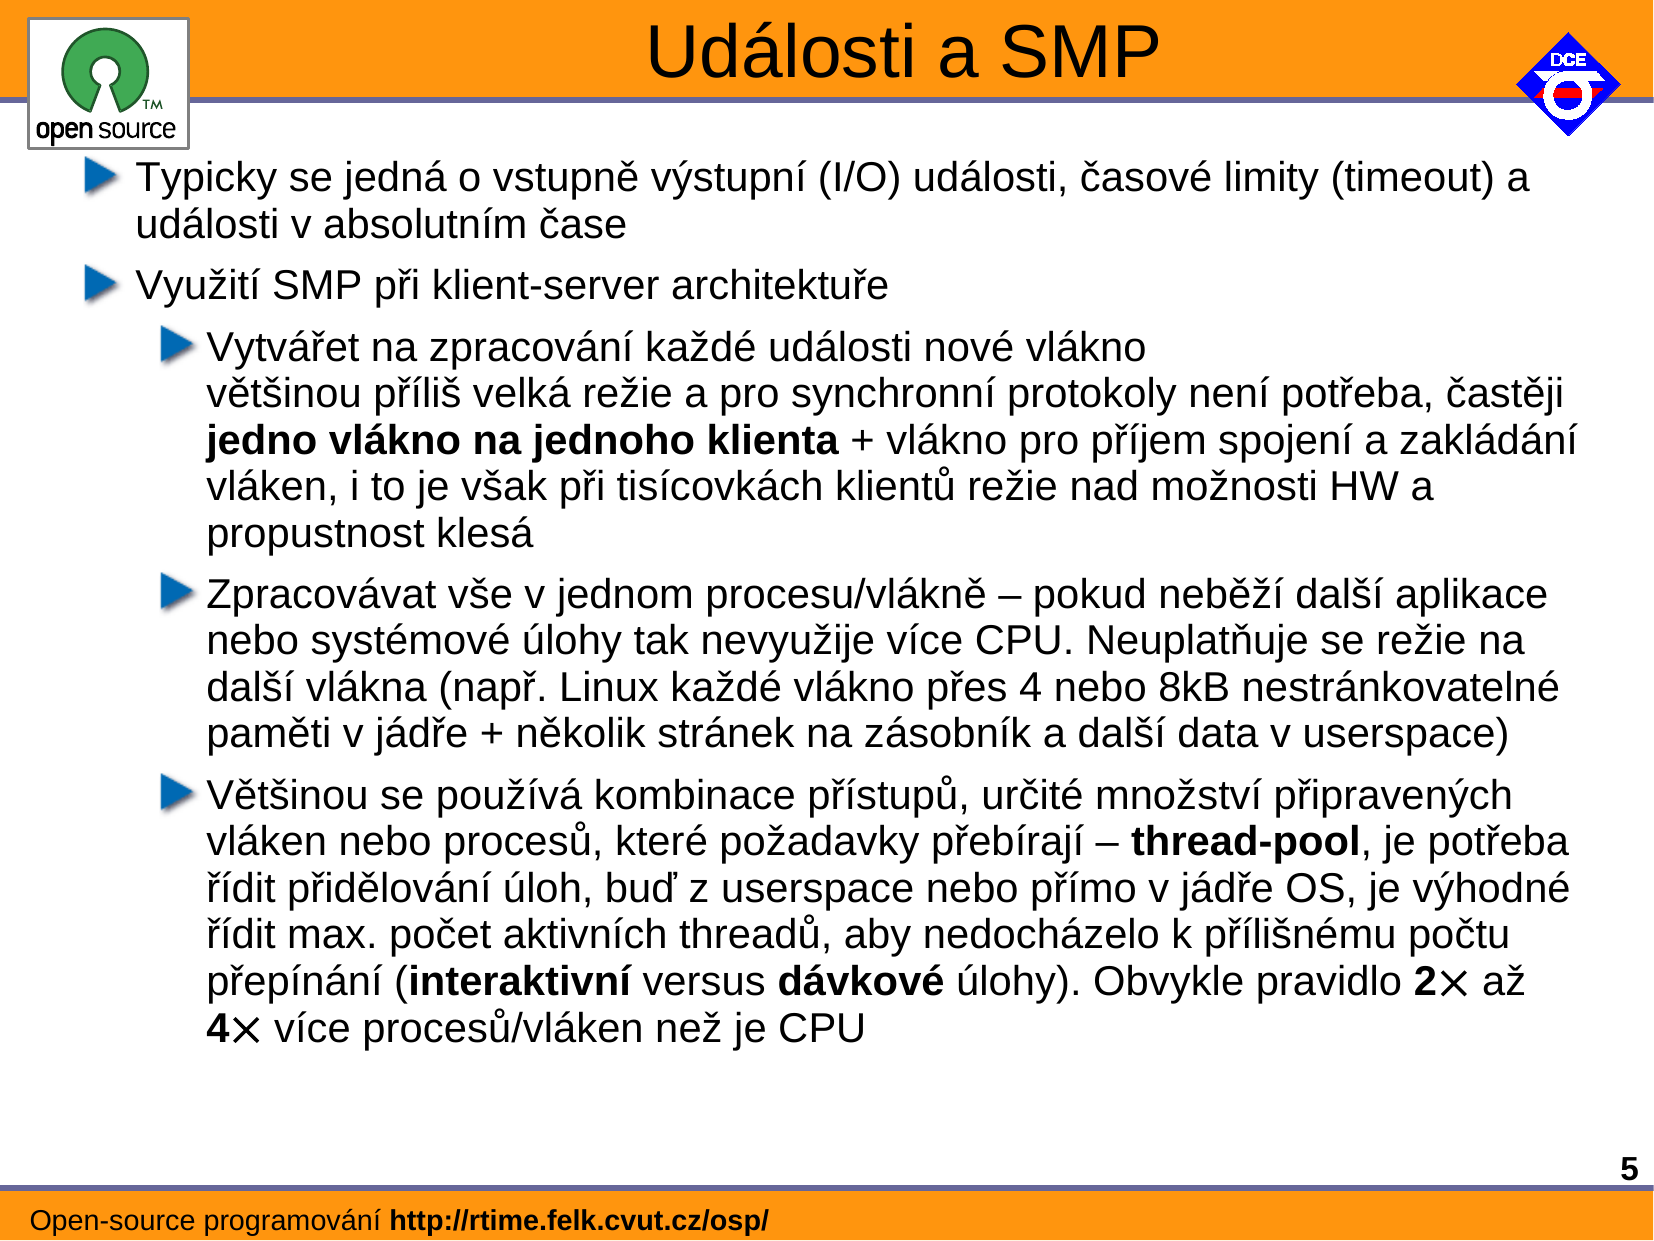

# Události a SMP
Typicky se jedná o vstupně výstupní (I/O) události, časové limity (timeout) a události v absolutním čase
Využití SMP při klient-server architektuře
Vytvářet na zpracování každé události nové vlákno
většinou příliš velká režie a pro synchronní protokoly není potřeba, častěji jedno vlákno na jednoho klienta + vlákno pro příjem spojení a zakládání vláken, i to je však při tisícovkách klientů režie nad možnosti HW a propustnost klesá
Zpracovávat vše v jednom procesu/vlákně – pokud neběží další aplikace nebo systémové úlohy tak nevyužije více CPU. Neuplatňuje se režie na další vlákna (např. Linux každé vlákno přes 4 nebo 8kB nestránkovatelné paměti v jádře + několik stránek na zásobník a další data v userspace)
Většinou se používá kombinace přístupů, určité množství připravených vláken nebo procesů, které požadavky přebírají – thread-pool, je potřeba řídit přidělování úloh, buď z userspace nebo přímo v jádře OS, je výhodné řídit max. počet aktivních threadů, aby nedocházelo k přílišnému počtu přepínání (interaktivní versus dávkové úlohy). Obvykle pravidlo 2 až 4 více procesů/vláken než je CPU